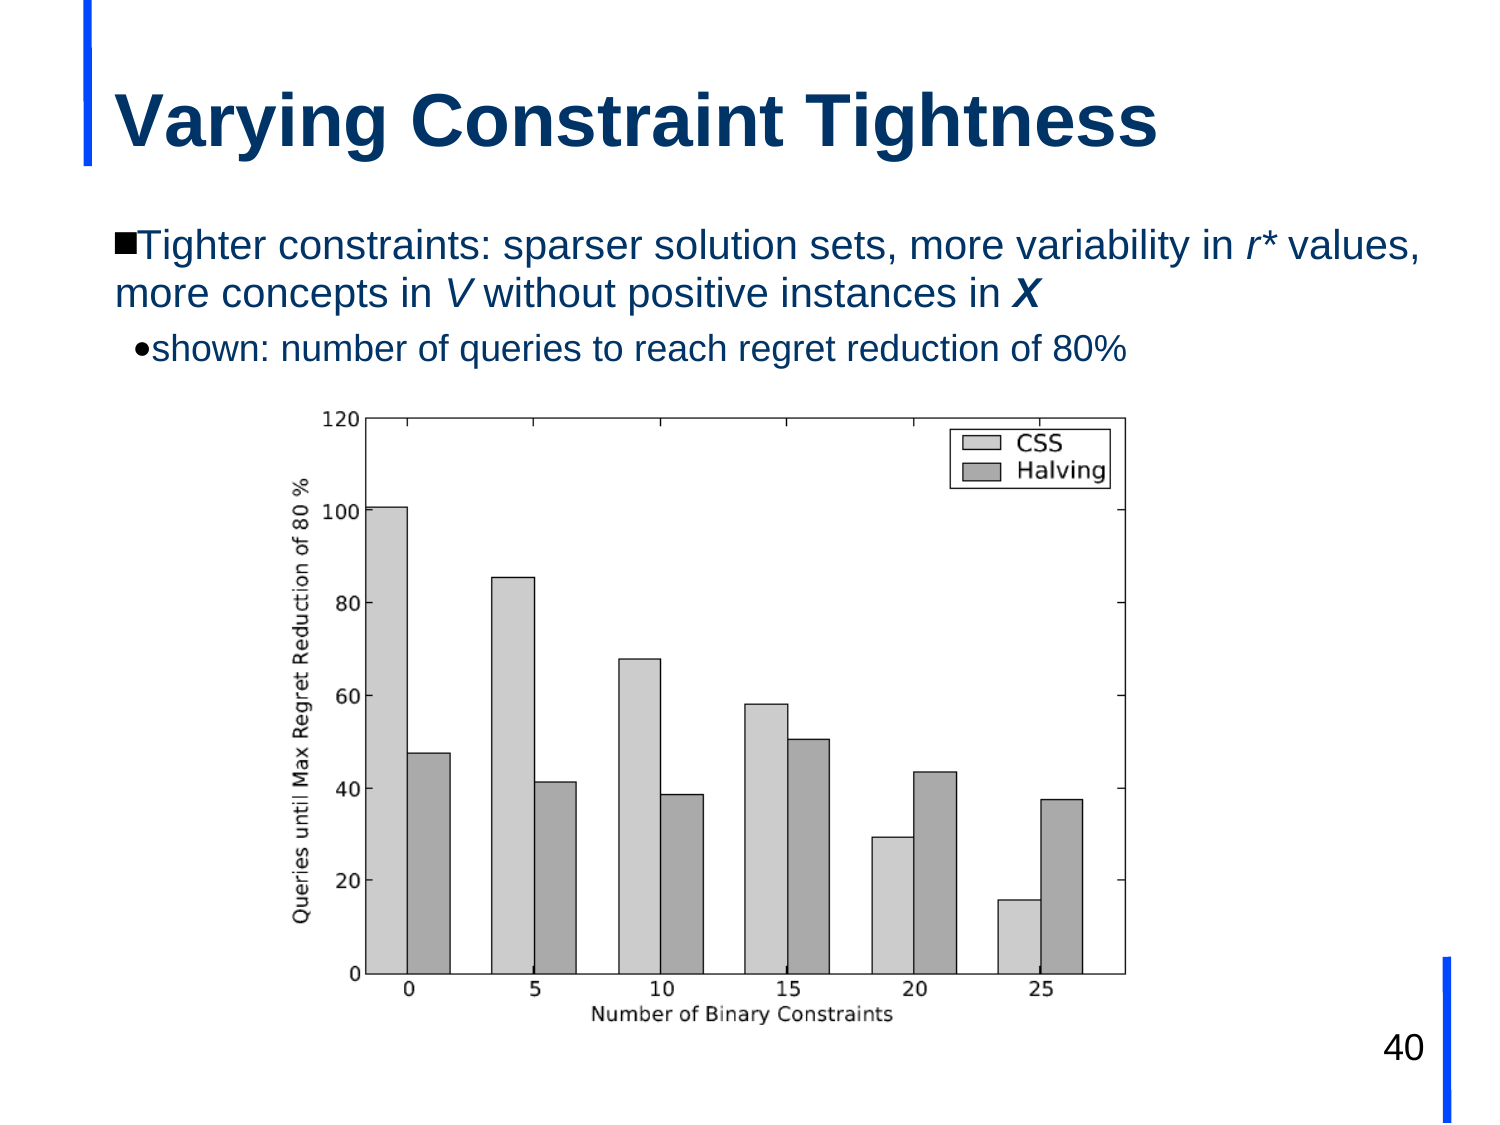

# Varying Constraint Tightness
Tighter constraints: sparser solution sets, more variability in r* values, more concepts in V without positive instances in X
shown: number of queries to reach regret reduction of 80%
40